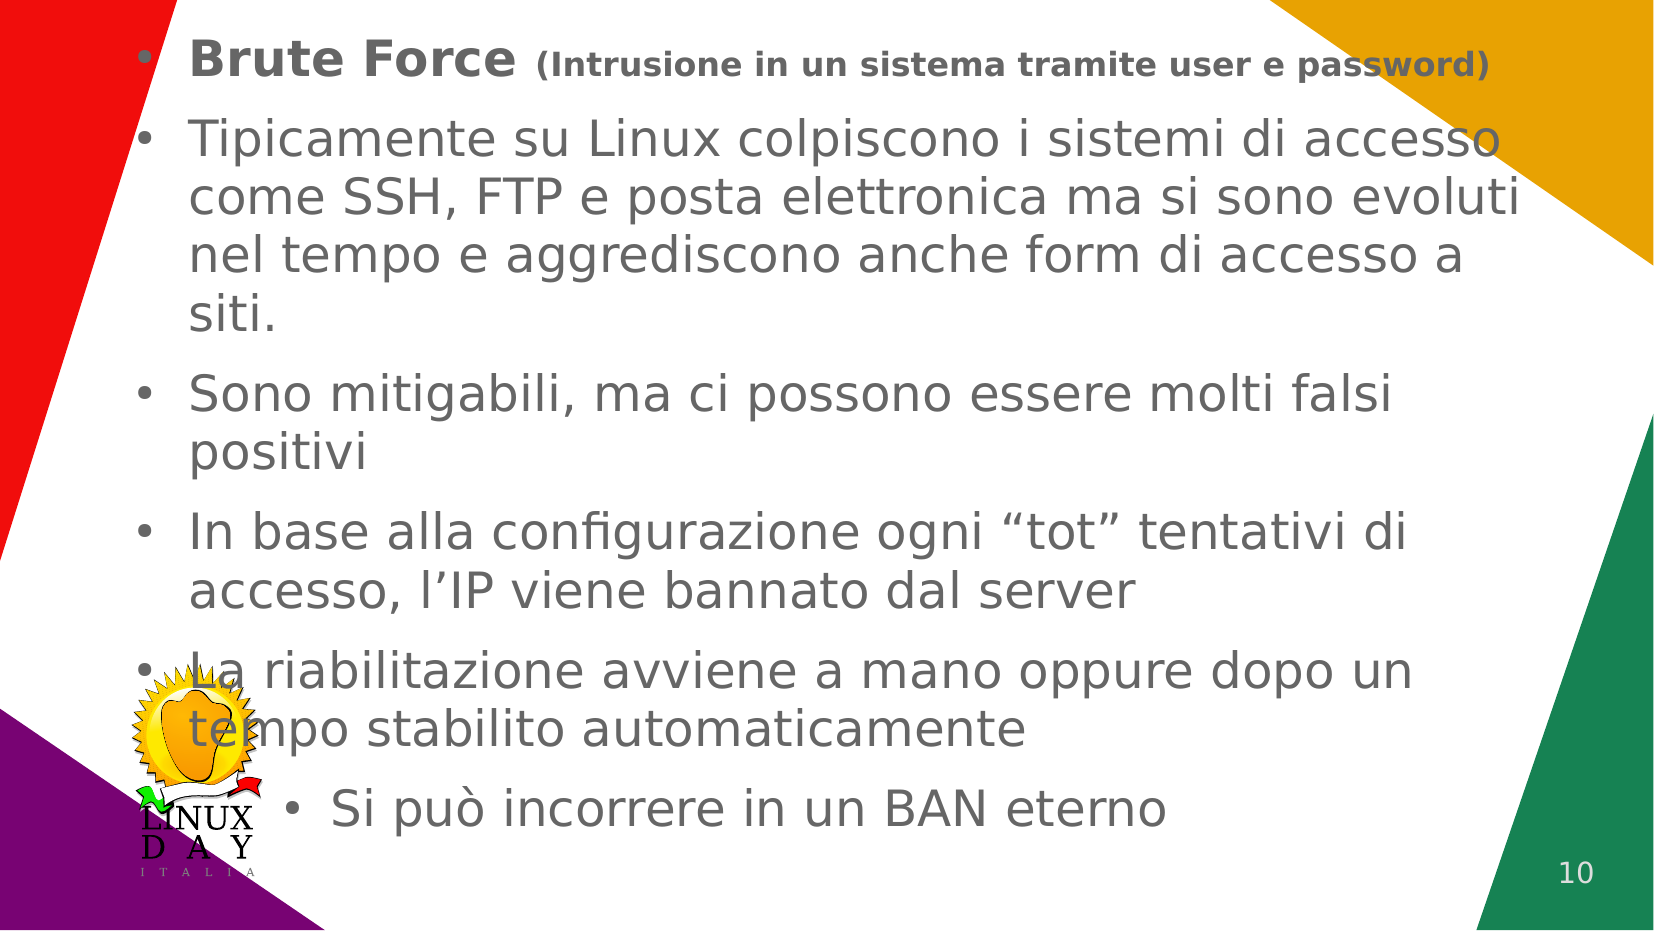

# Brute Force (Intrusione in un sistema tramite user e password)
Tipicamente su Linux colpiscono i sistemi di accesso come SSH, FTP e posta elettronica ma si sono evoluti nel tempo e aggrediscono anche form di accesso a siti.
Sono mitigabili, ma ci possono essere molti falsi positivi
In base alla configurazione ogni “tot” tentativi di accesso, l’IP viene bannato dal server
La riabilitazione avviene a mano oppure dopo un tempo stabilito automaticamente
Si può incorrere in un BAN eterno
10